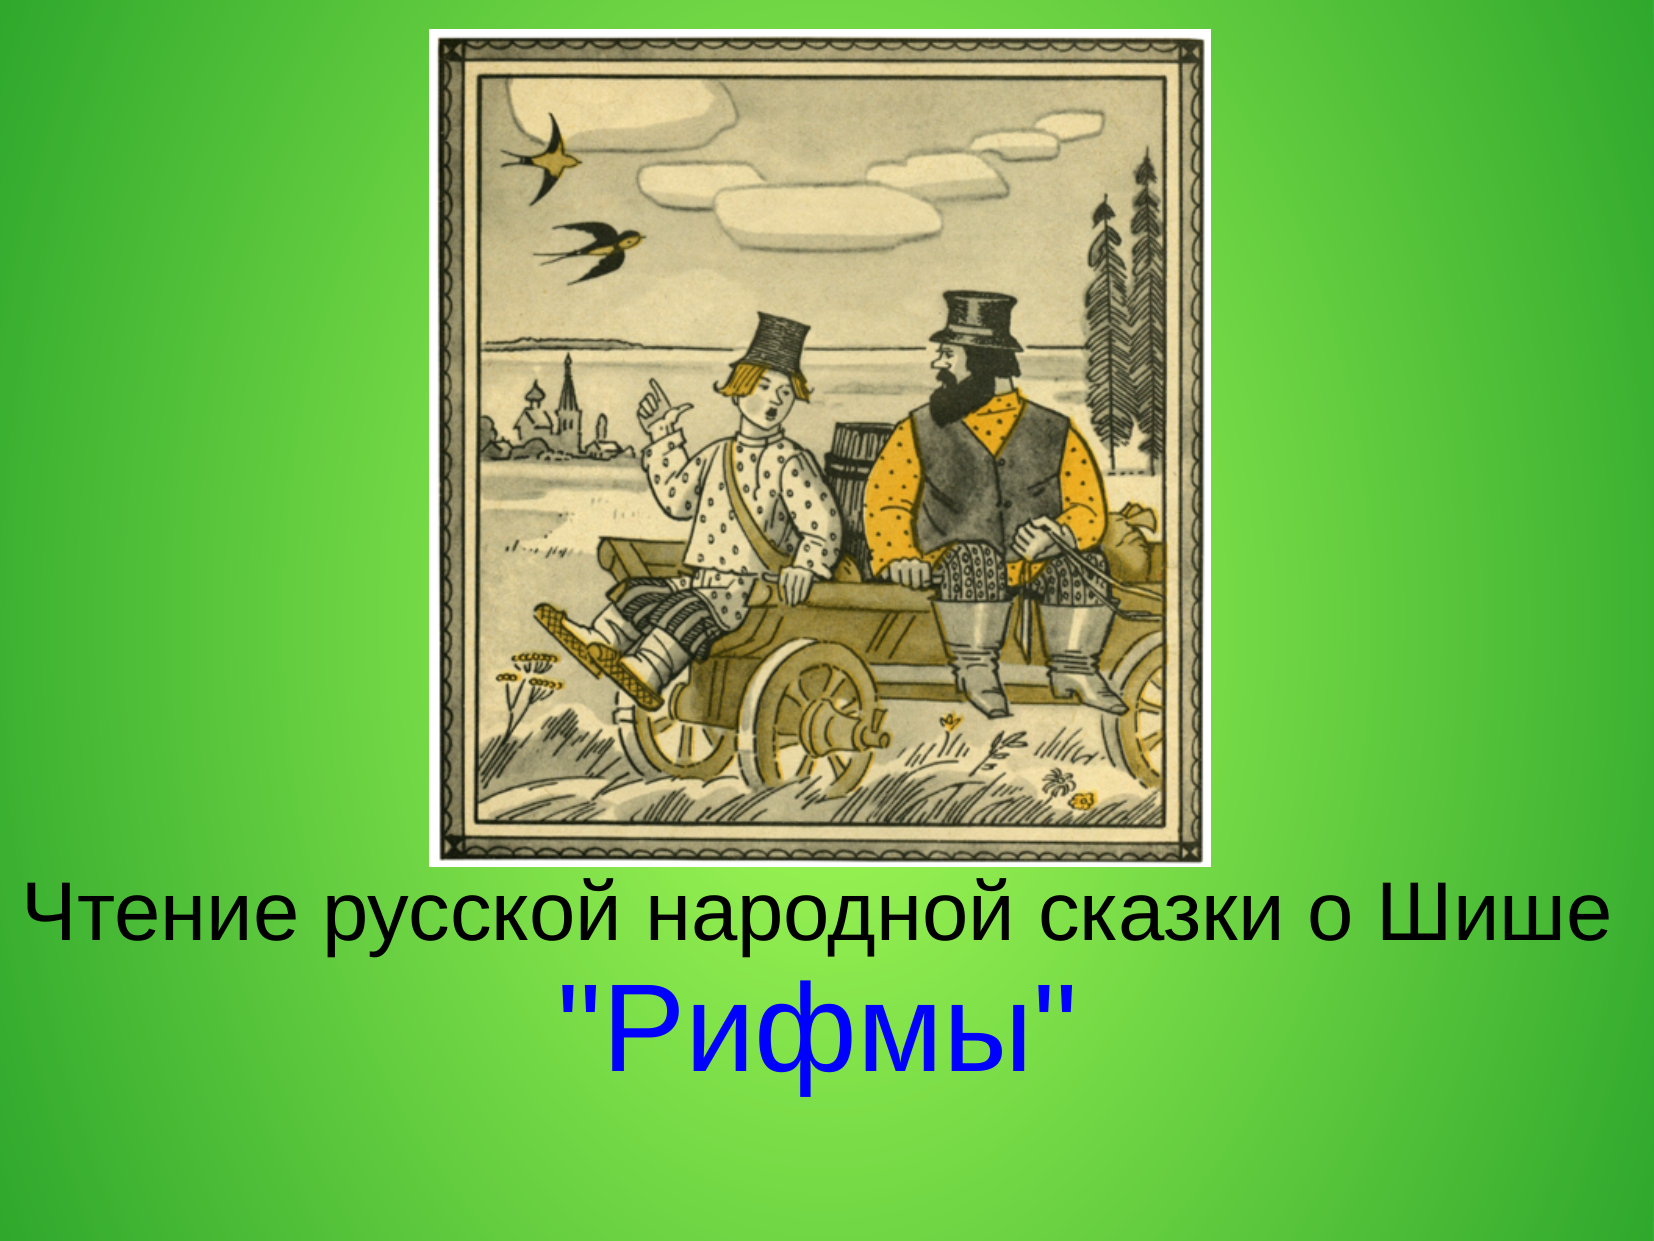

# Чтение русской народной сказки о Шише
"Рифмы"